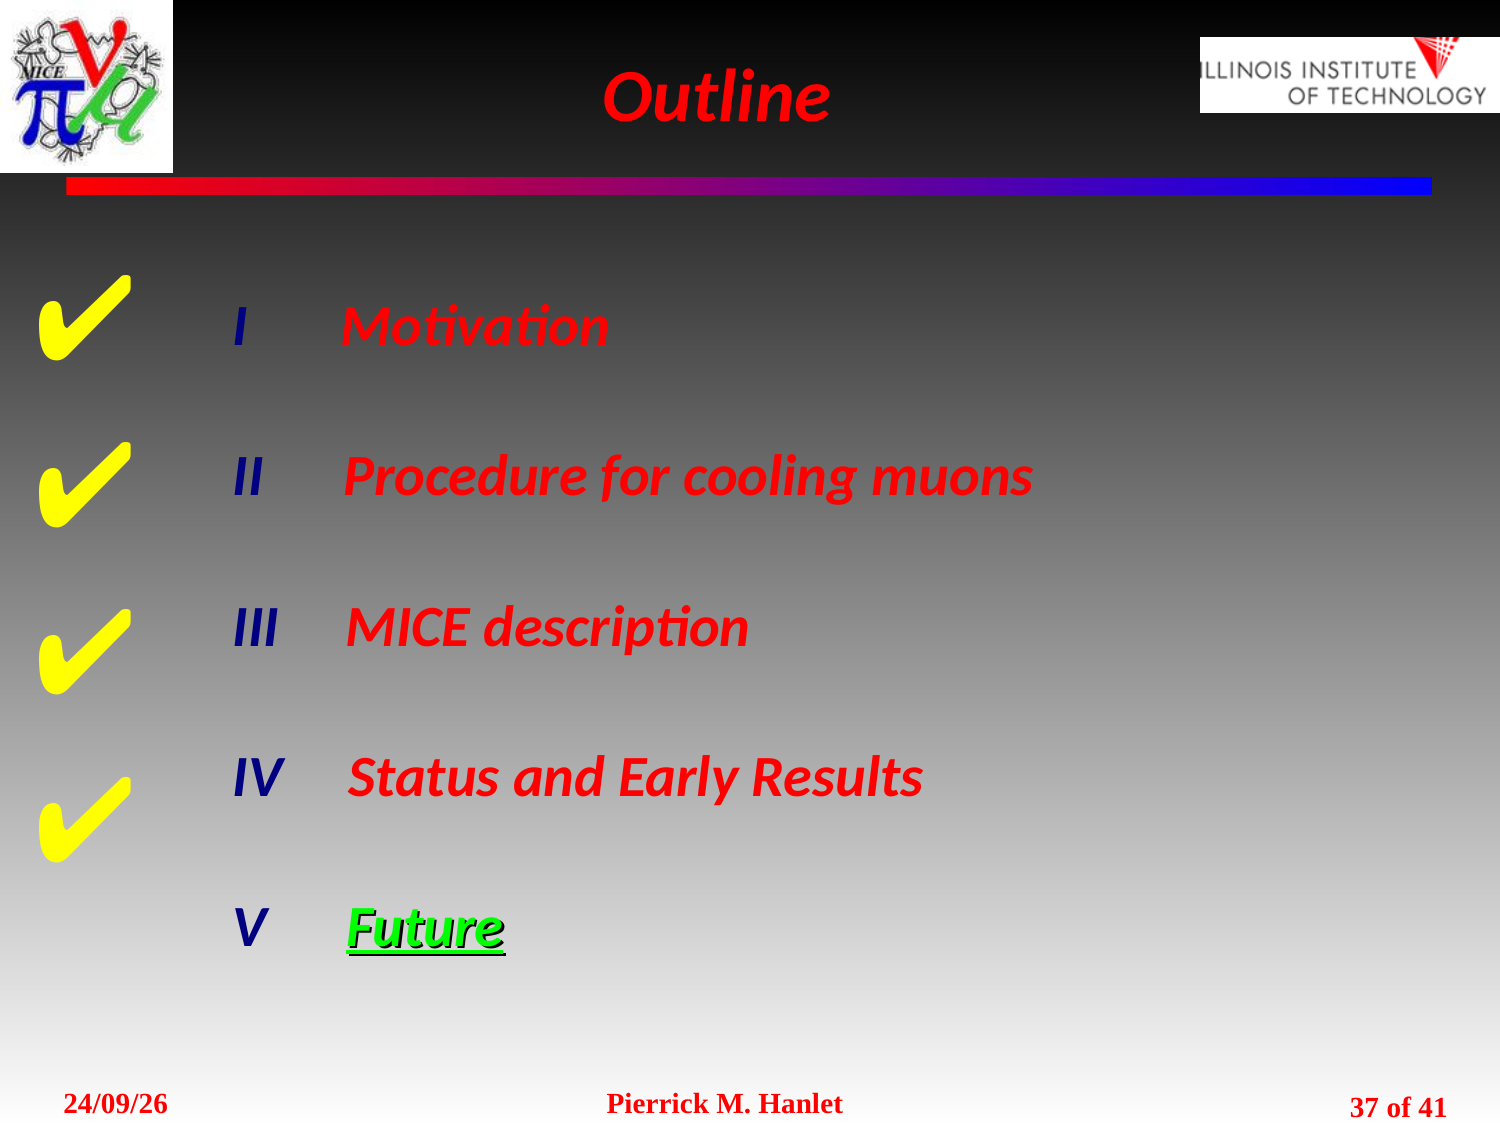

# Outline
 Motivation
 Procedure for cooling muons
MICE description
Status and Early Results
 Future
37
Pierrick Hanlet